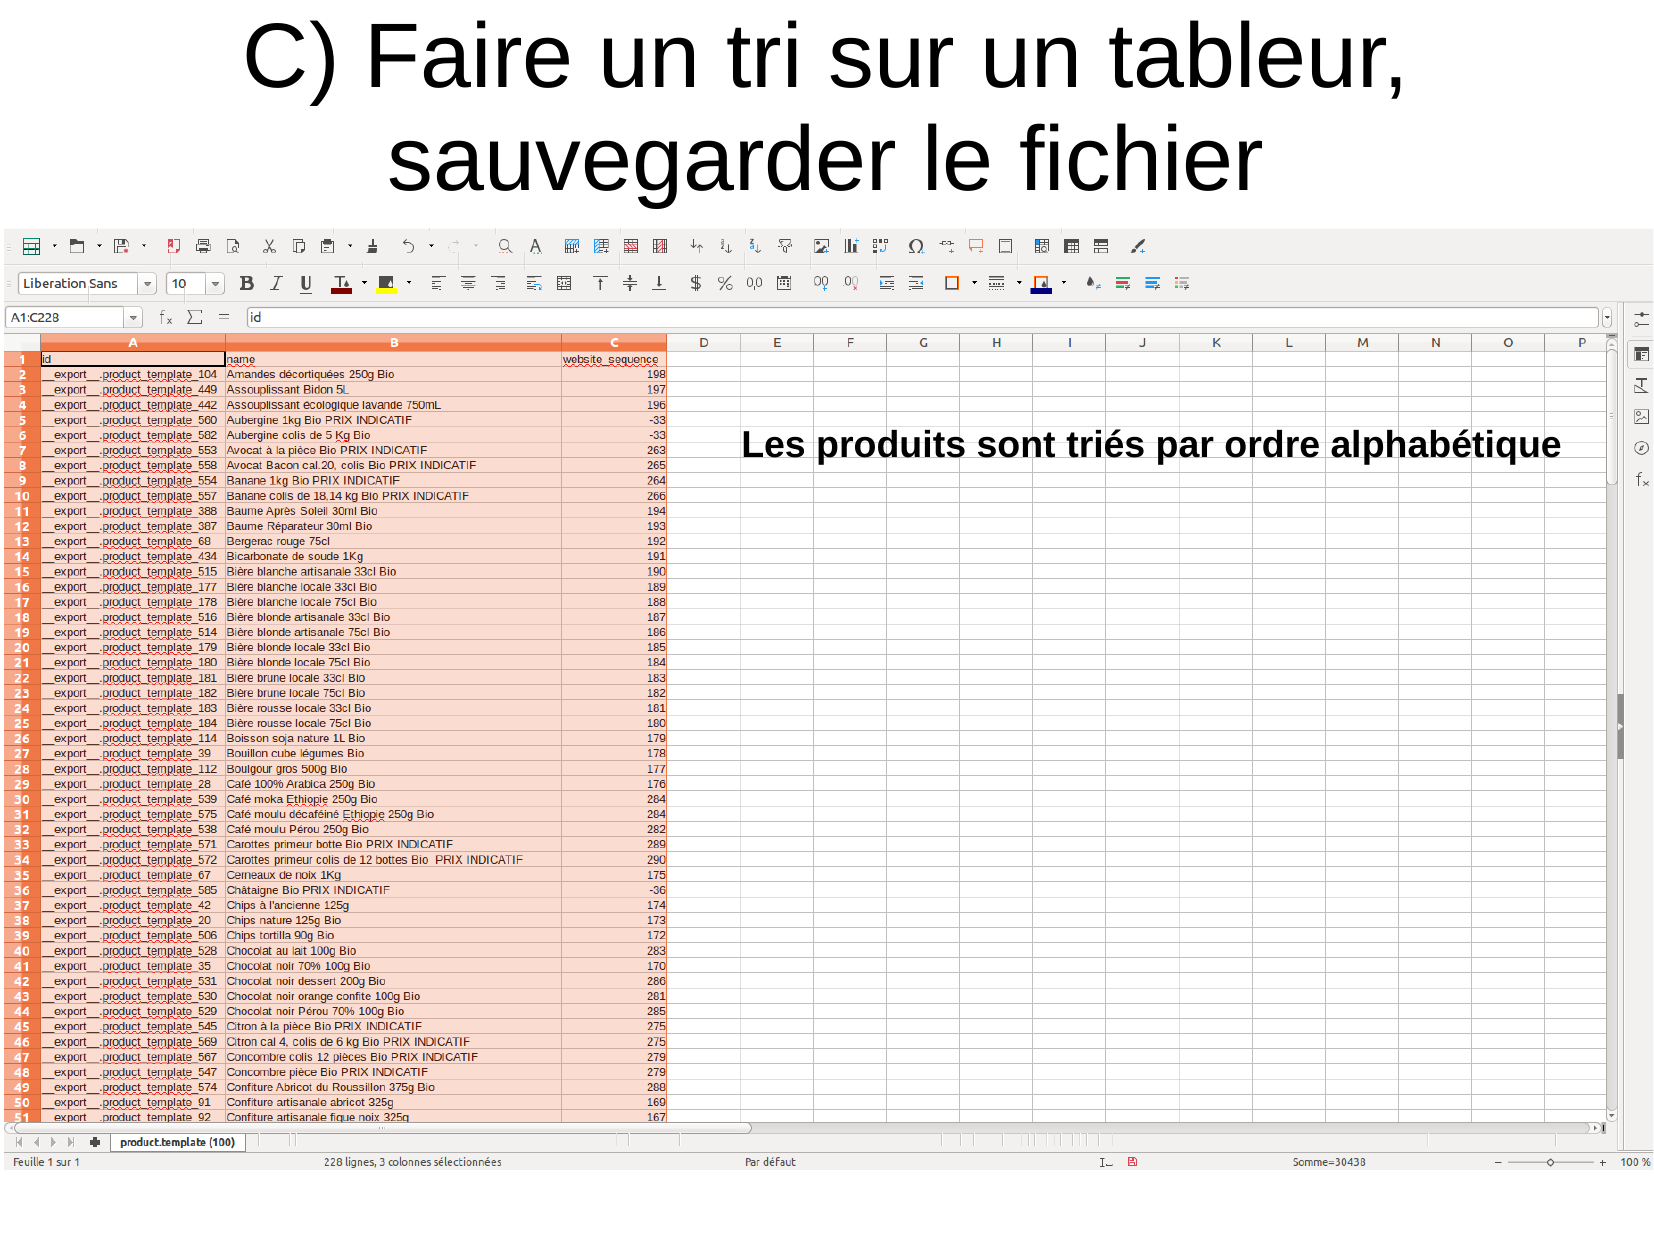

# C) Faire un tri sur un tableur, sauvegarder le fichier
Les produits sont triés par ordre alphabétique